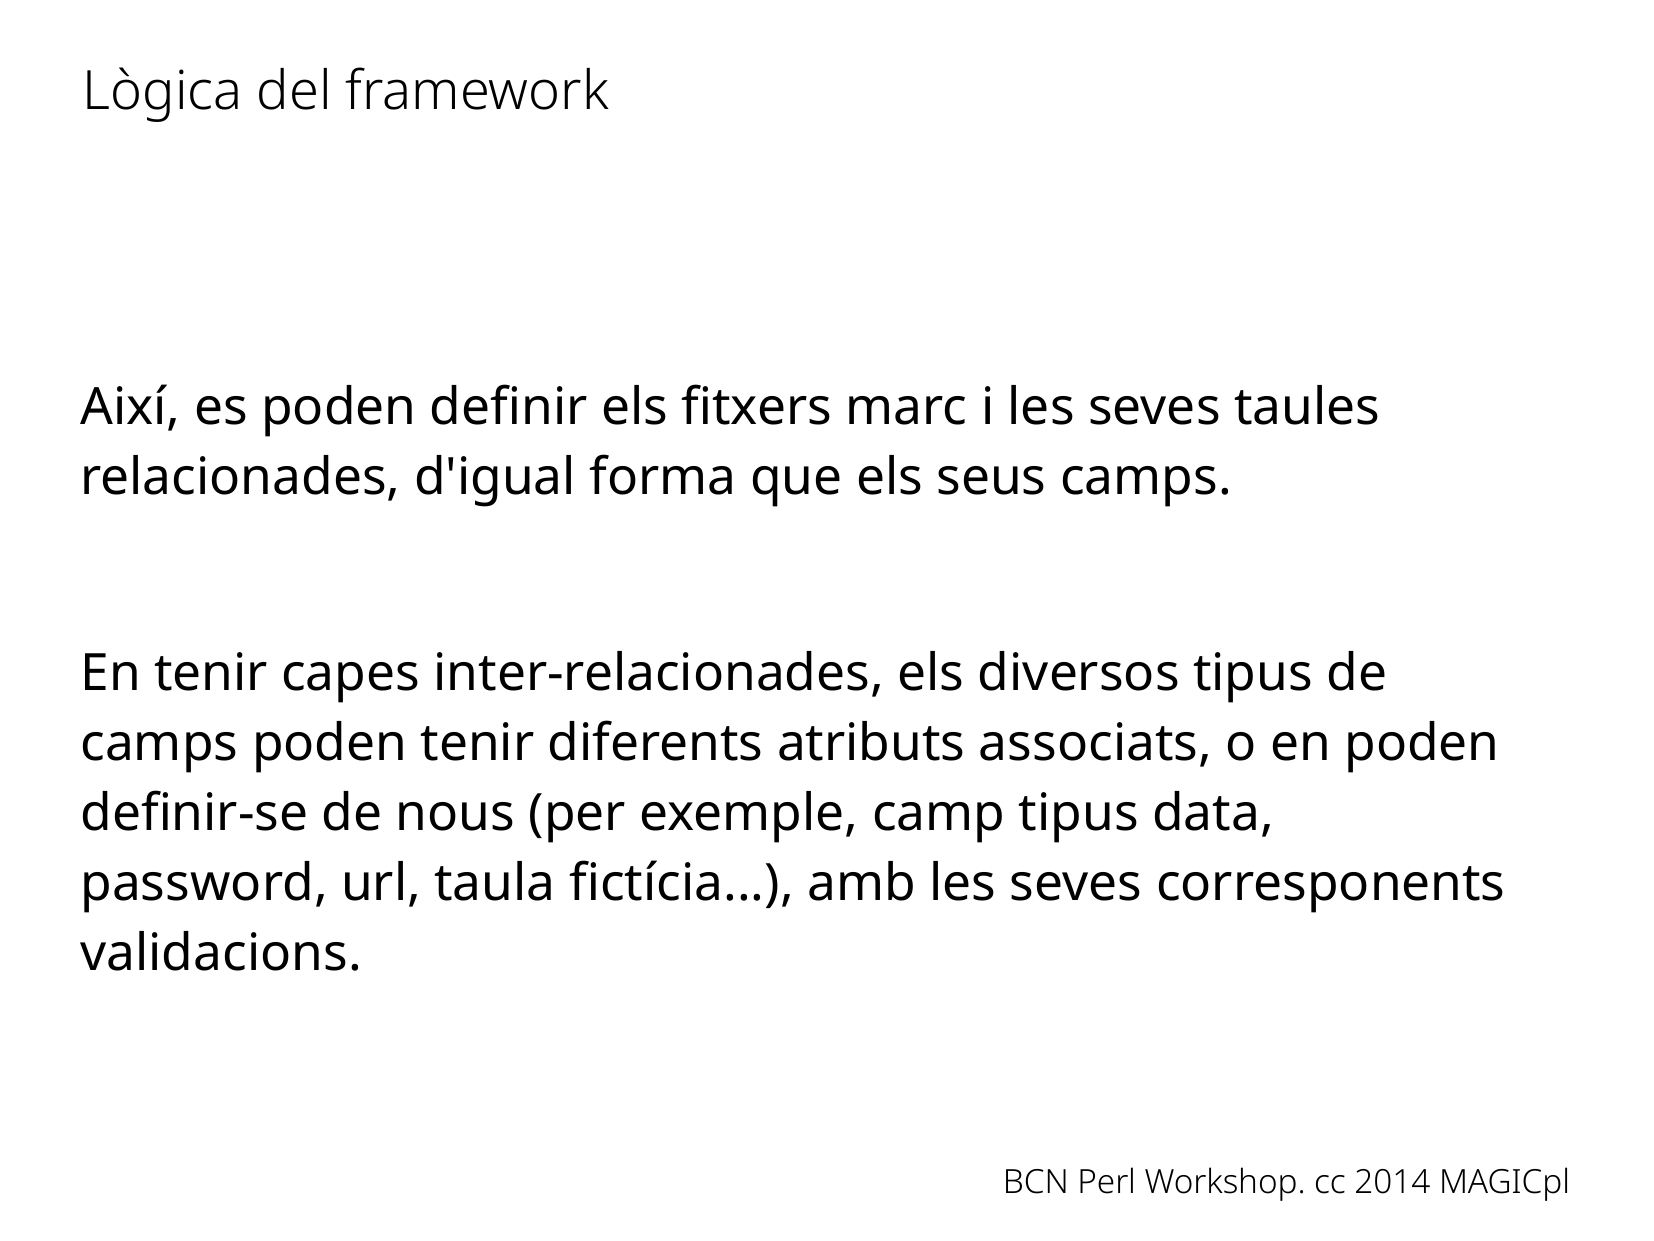

Lògica del framework
# Així, es poden definir els fitxers marc i les seves taules relacionades, d'igual forma que els seus camps.
En tenir capes inter-relacionades, els diversos tipus de camps poden tenir diferents atributs associats, o en poden definir-se de nous (per exemple, camp tipus data, password, url, taula fictícia...), amb les seves corresponents validacions.
 BCN Perl Workshop. cc 2014 MAGICpl